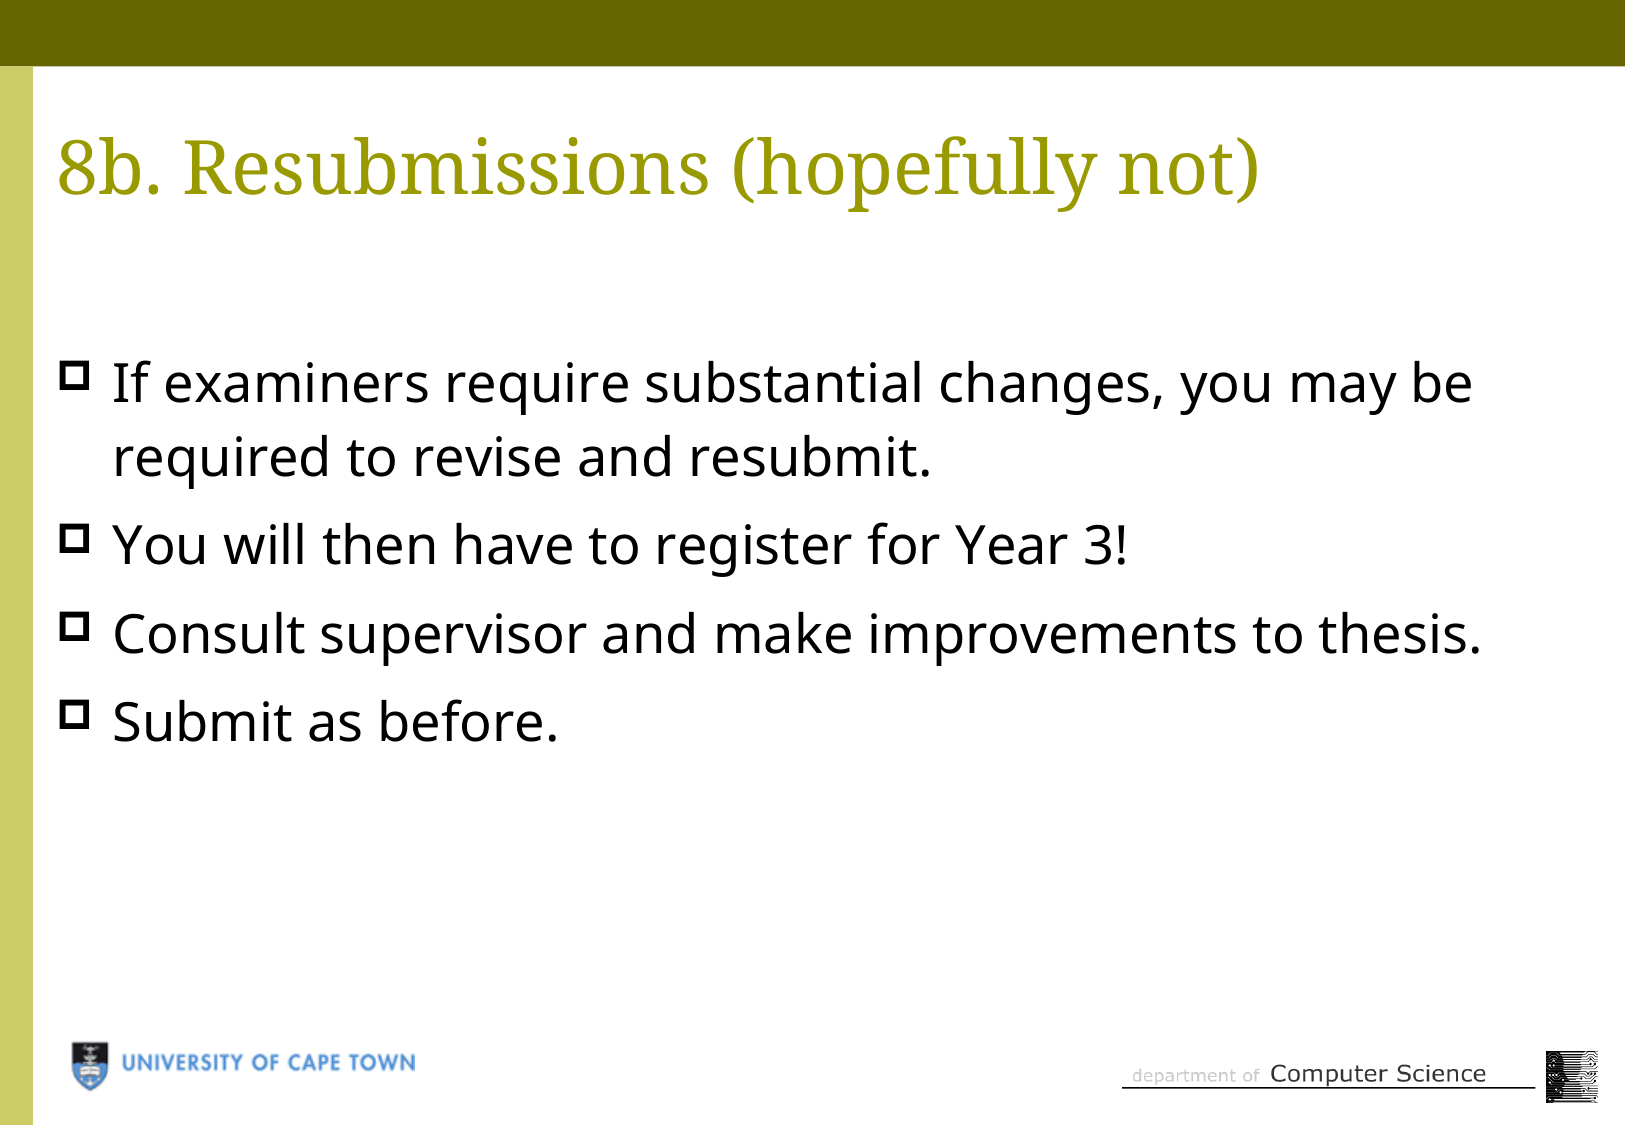

# 8b. Resubmissions (hopefully not)
If examiners require substantial changes, you may be required to revise and resubmit.
You will then have to register for Year 3!
Consult supervisor and make improvements to thesis.
Submit as before.